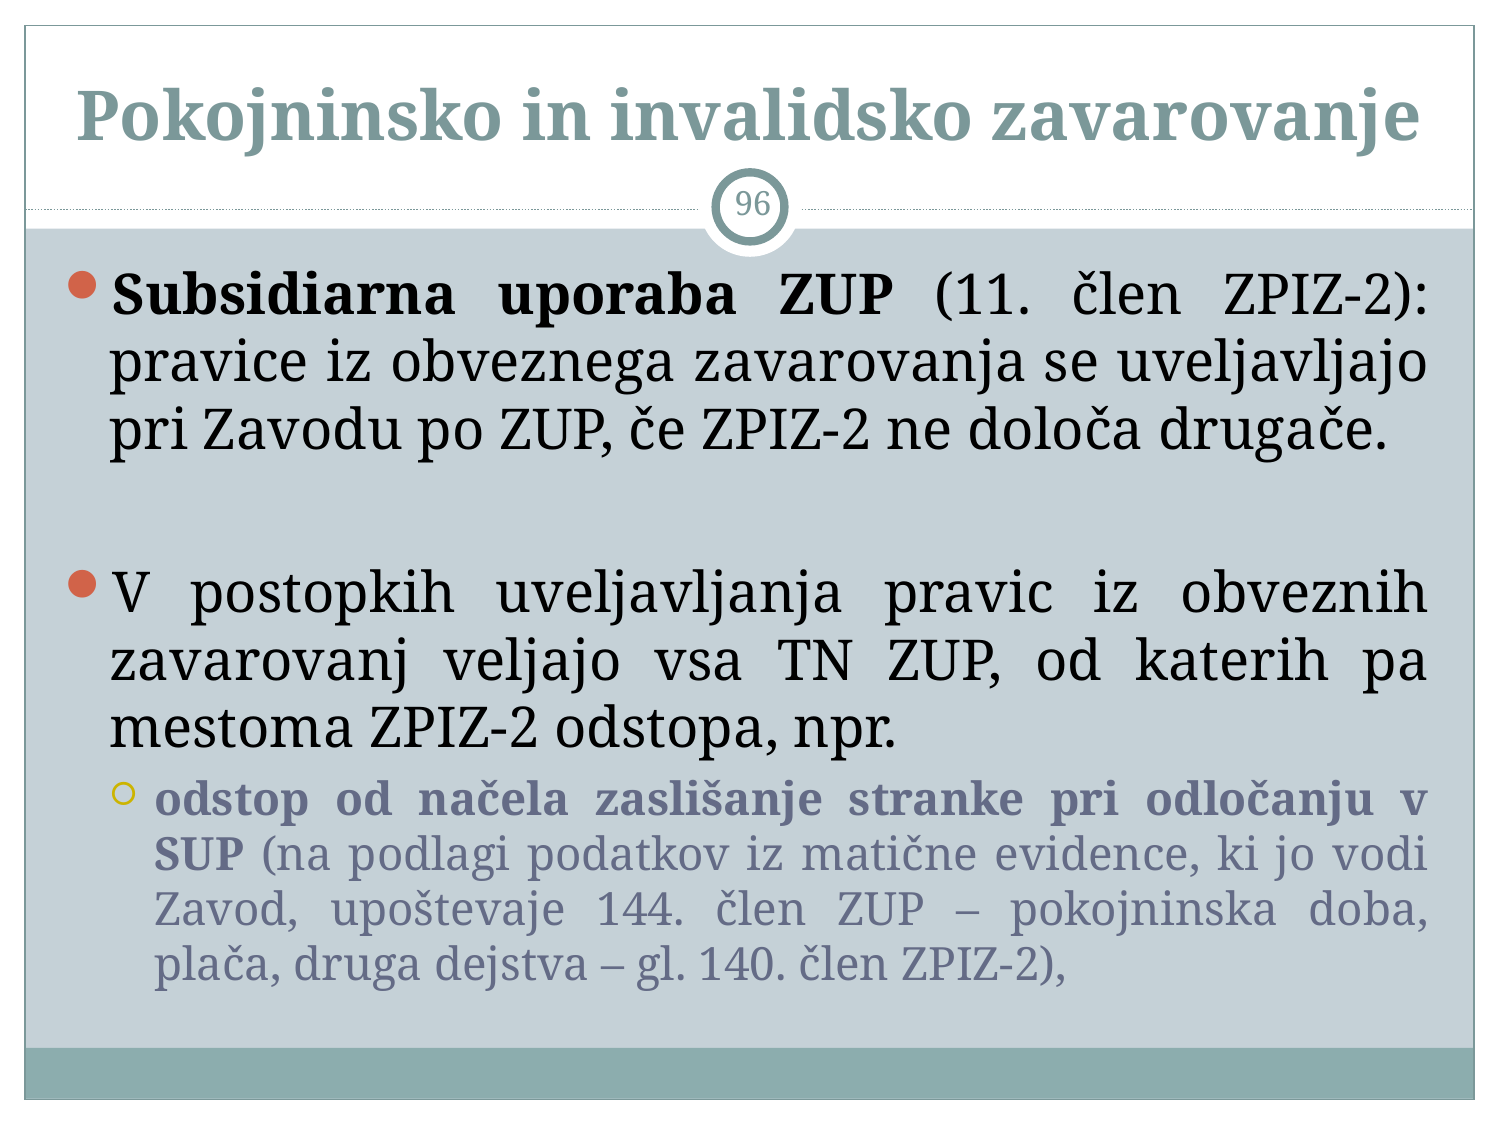

# Pokojninsko in invalidsko zavarovanje
Subsidiarna uporaba ZUP (11. člen ZPIZ-2): pravice iz obveznega zavarovanja se uveljavljajo pri Zavodu po ZUP, če ZPIZ-2 ne določa drugače.
V postopkih uveljavljanja pravic iz obveznih zavarovanj veljajo vsa TN ZUP, od katerih pa mestoma ZPIZ-2 odstopa, npr.
odstop od načela zaslišanje stranke pri odločanju v SUP (na podlagi podatkov iz matične evidence, ki jo vodi Zavod, upoštevaje 144. člen ZUP – pokojninska doba, plača, druga dejstva – gl. 140. člen ZPIZ-2),